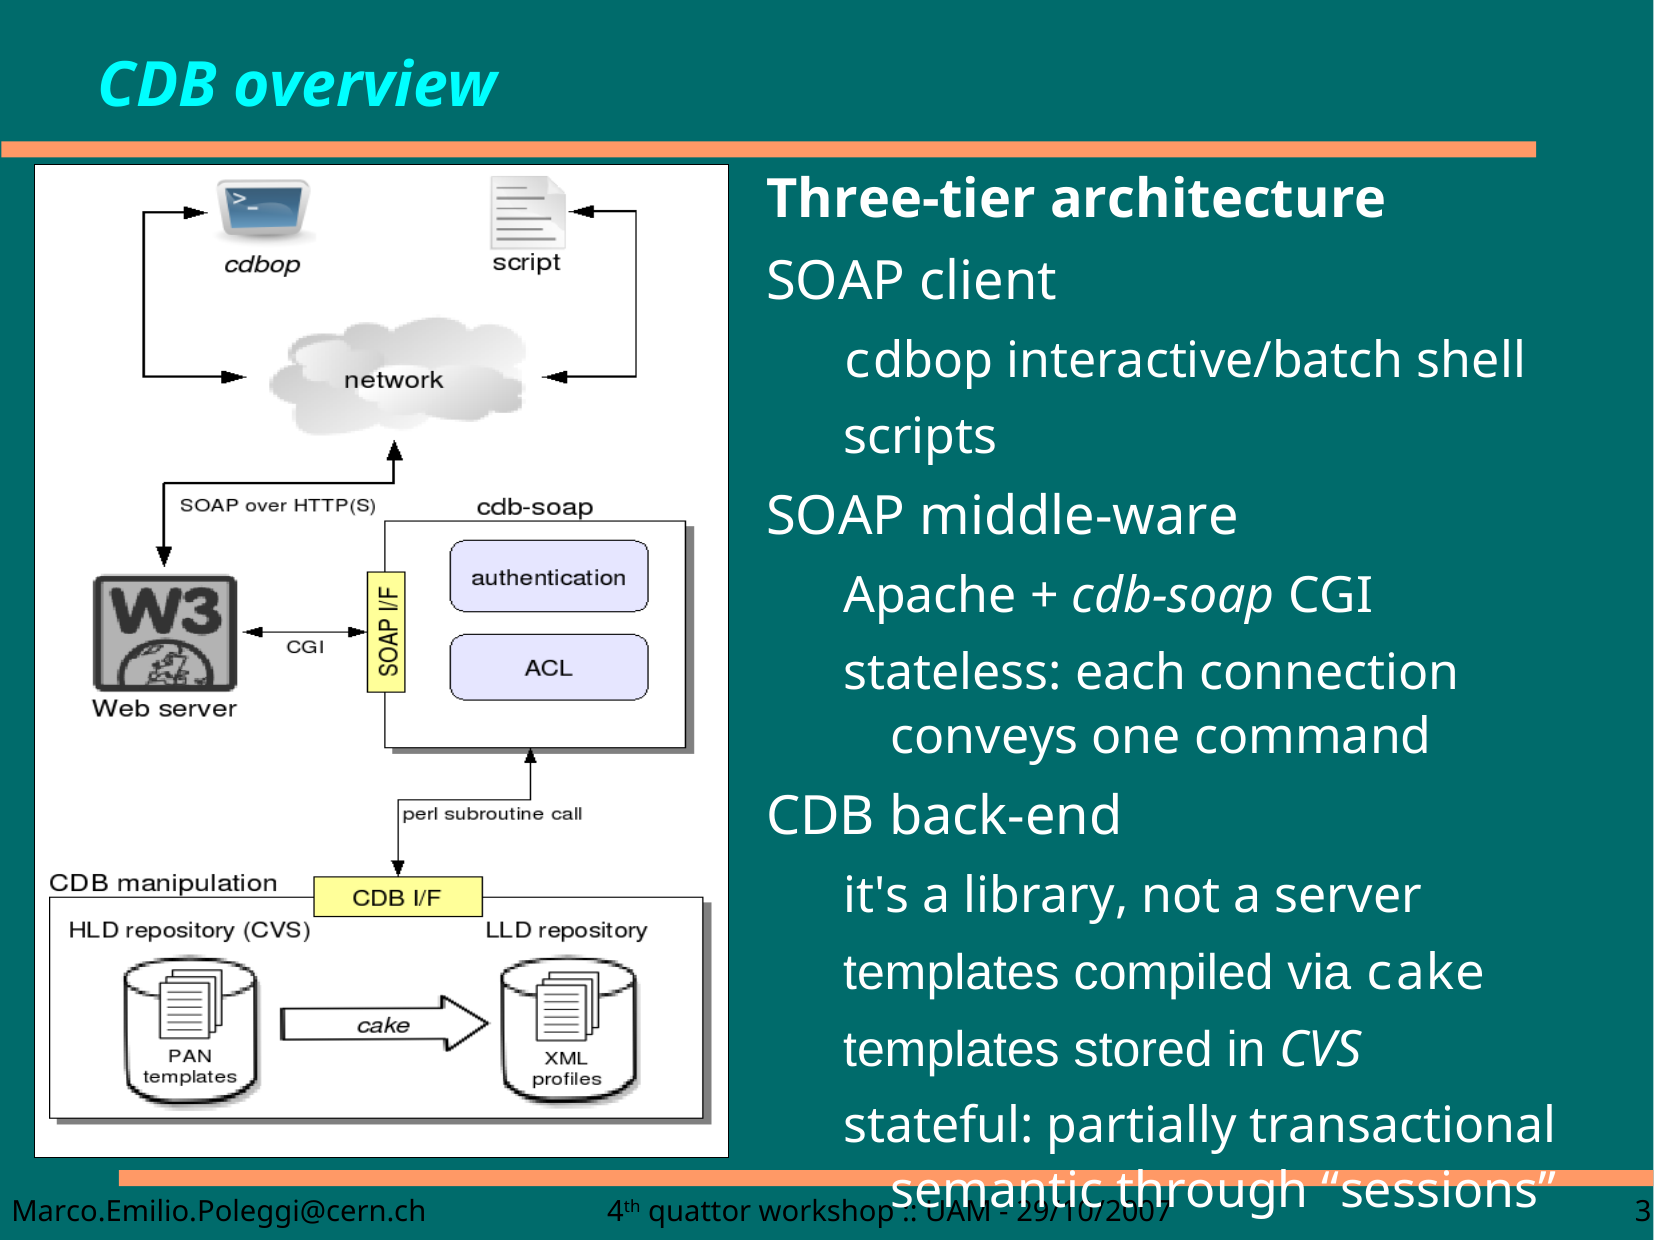

# CDB overview
Three-tier architecture
SOAP client
cdbop interactive/batch shell
scripts
SOAP middle-ware
Apache + cdb-soap CGI
stateless: each connection conveys one command
CDB back-end
it's a library, not a server
templates compiled via cake
templates stored in CVS
stateful: partially transactional semantic through “sessions”